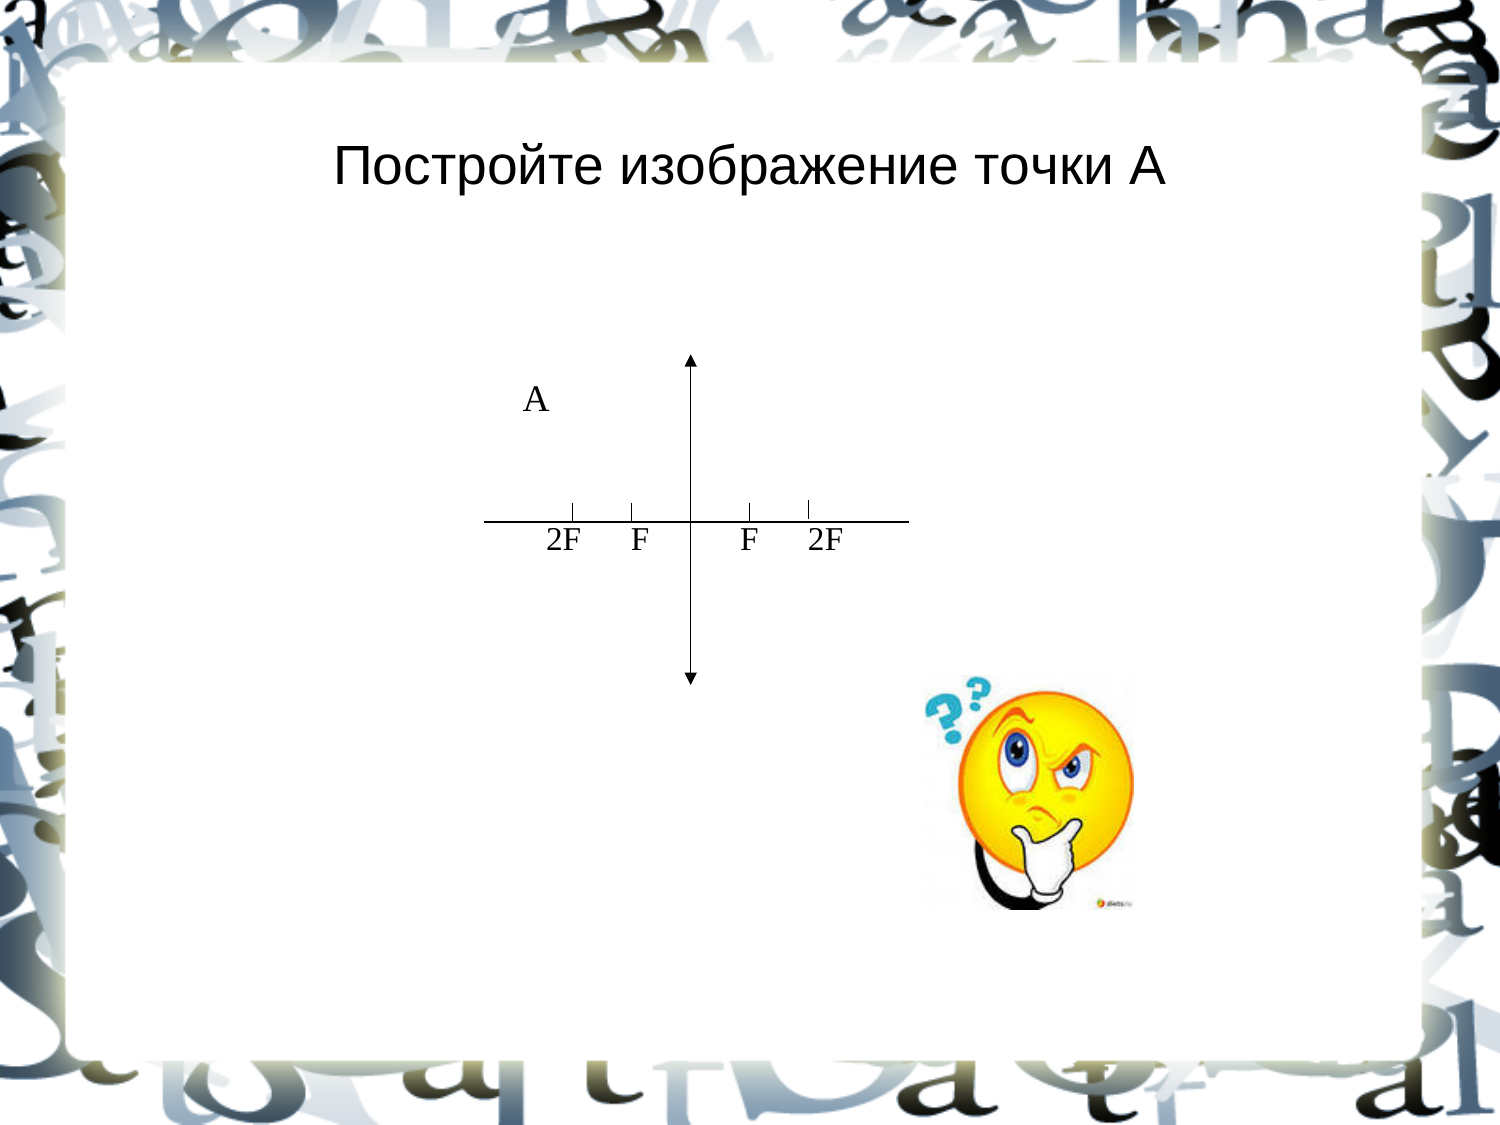

# Постройте изображение точки А
А
2F F F 2F